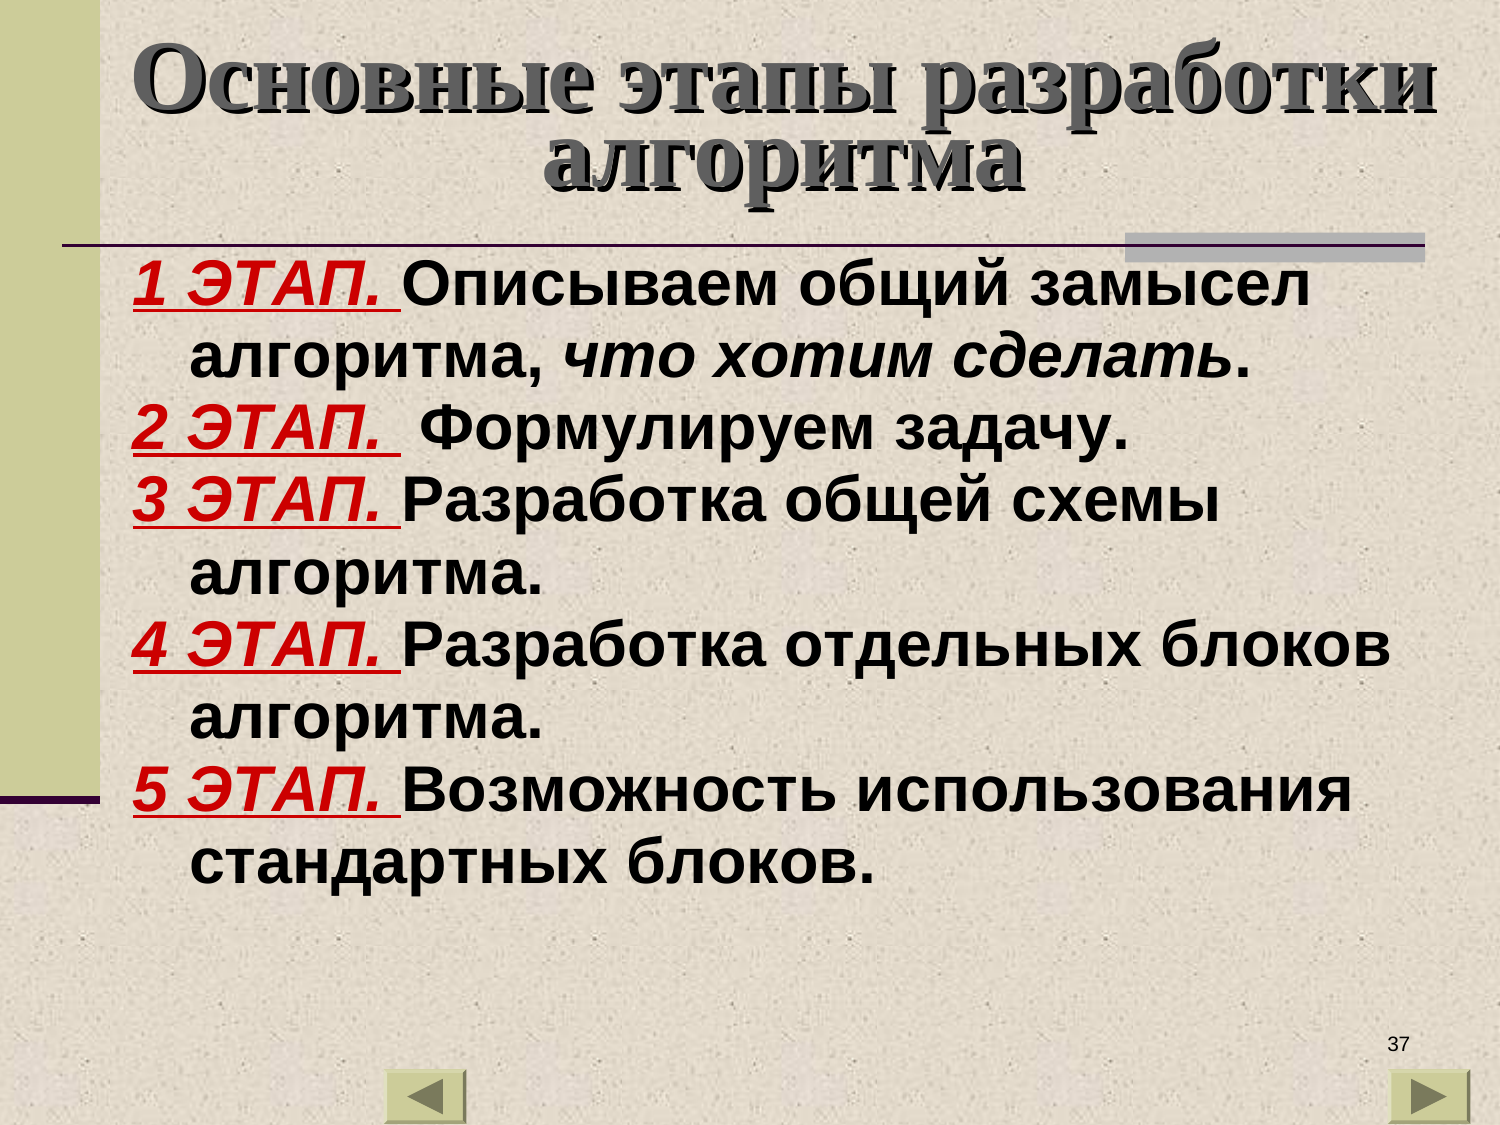

# Основные этапы разработки алгоритма
1 ЭТАП. Описываем общий замысел алгоритма, что хотим сделать.
2 ЭТАП. Формулируем задачу.
3 ЭТАП. Разработка общей схемы алгоритма.
4 ЭТАП. Разработка отдельных блоков алгоритма.
5 ЭТАП. Возможность использования стандартных блоков.
37